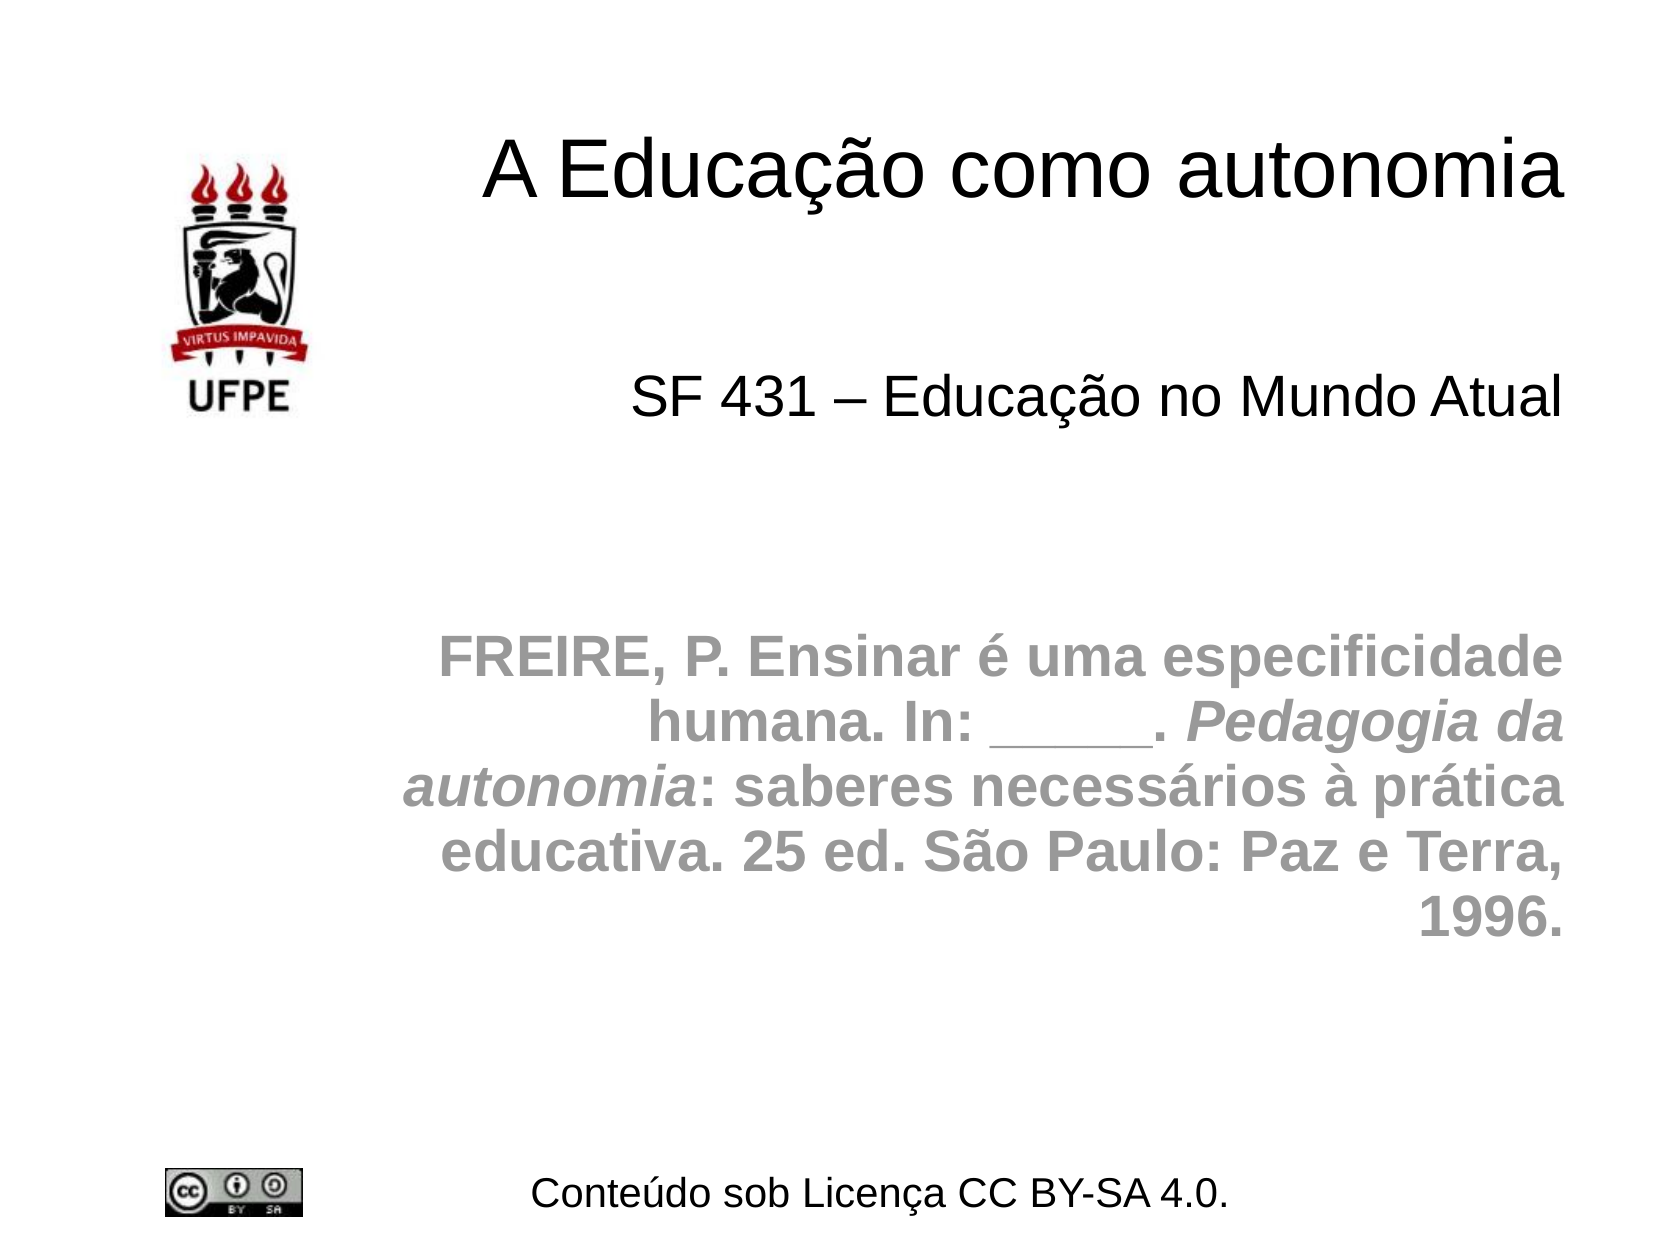

# A Educação como autonomia
SF 431 – Educação no Mundo Atual
FREIRE, P. Ensinar é uma especificidade humana. In: _____. Pedagogia da autonomia: saberes necessários à prática educativa. 25 ed. São Paulo: Paz e Terra, 1996.
Conteúdo sob Licença CC BY-SA 4.0.